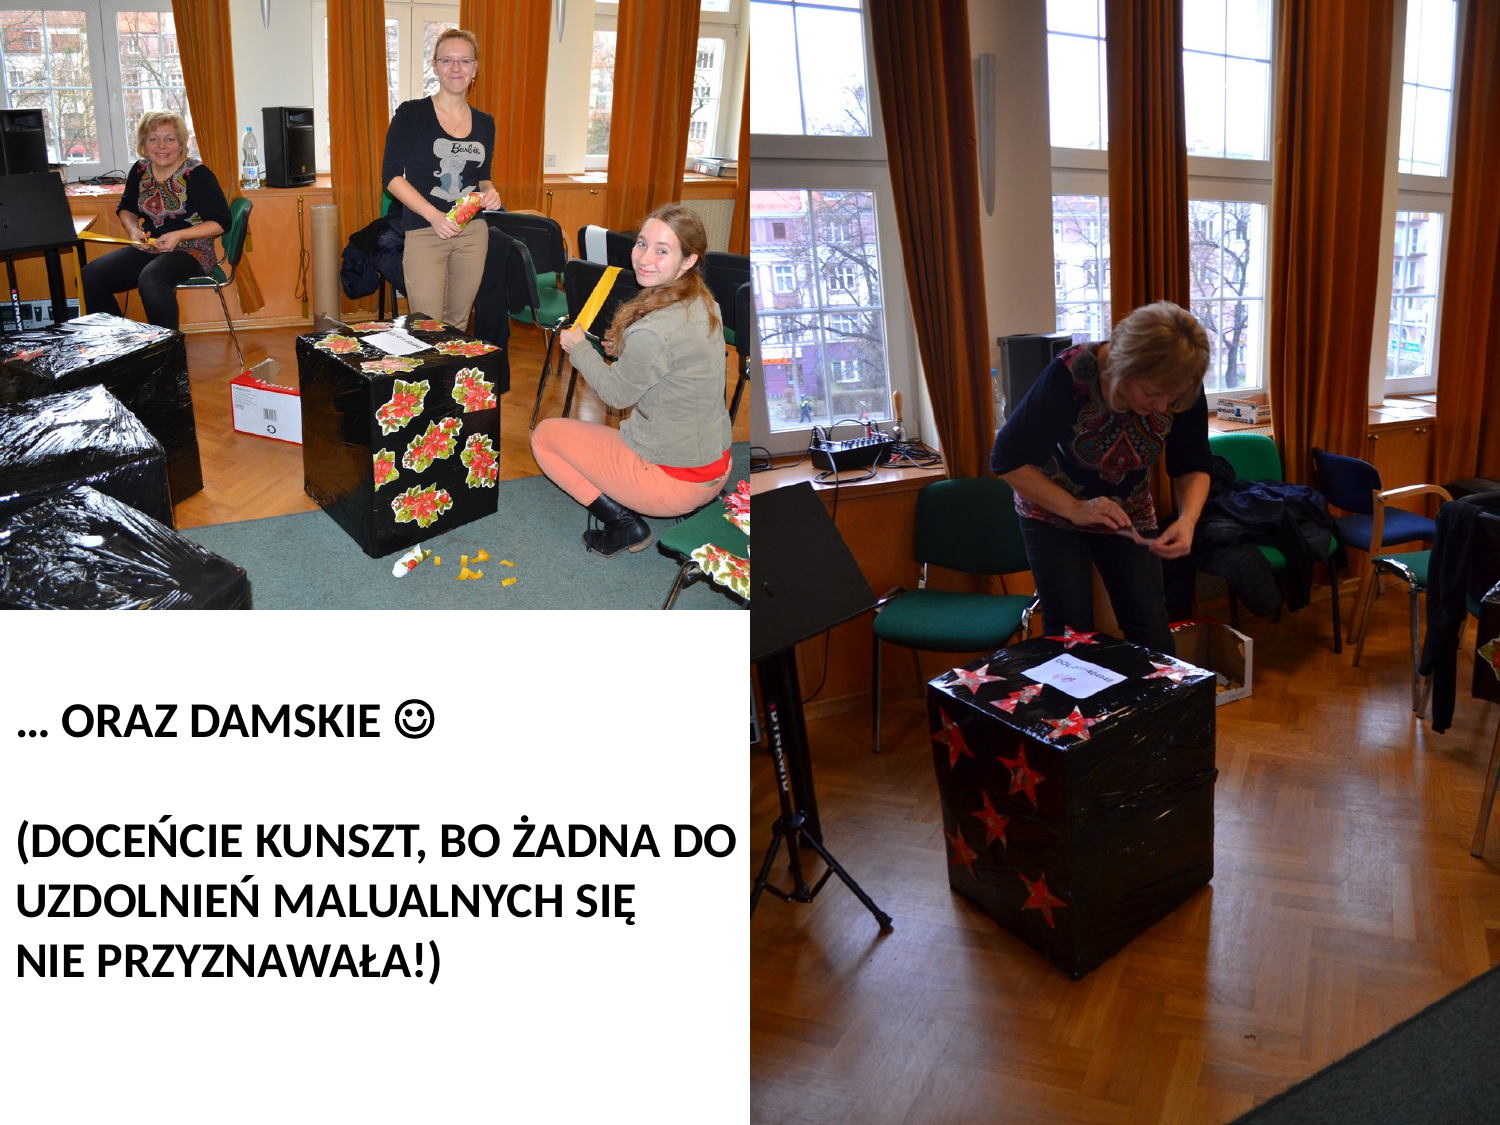

… ORAZ DAMSKIE 
(DOCEŃCIE KUNSZT, BO ŻADNA DO
UZDOLNIEŃ MALUALNYCH SIĘ
NIE PRZYZNAWAŁA!)